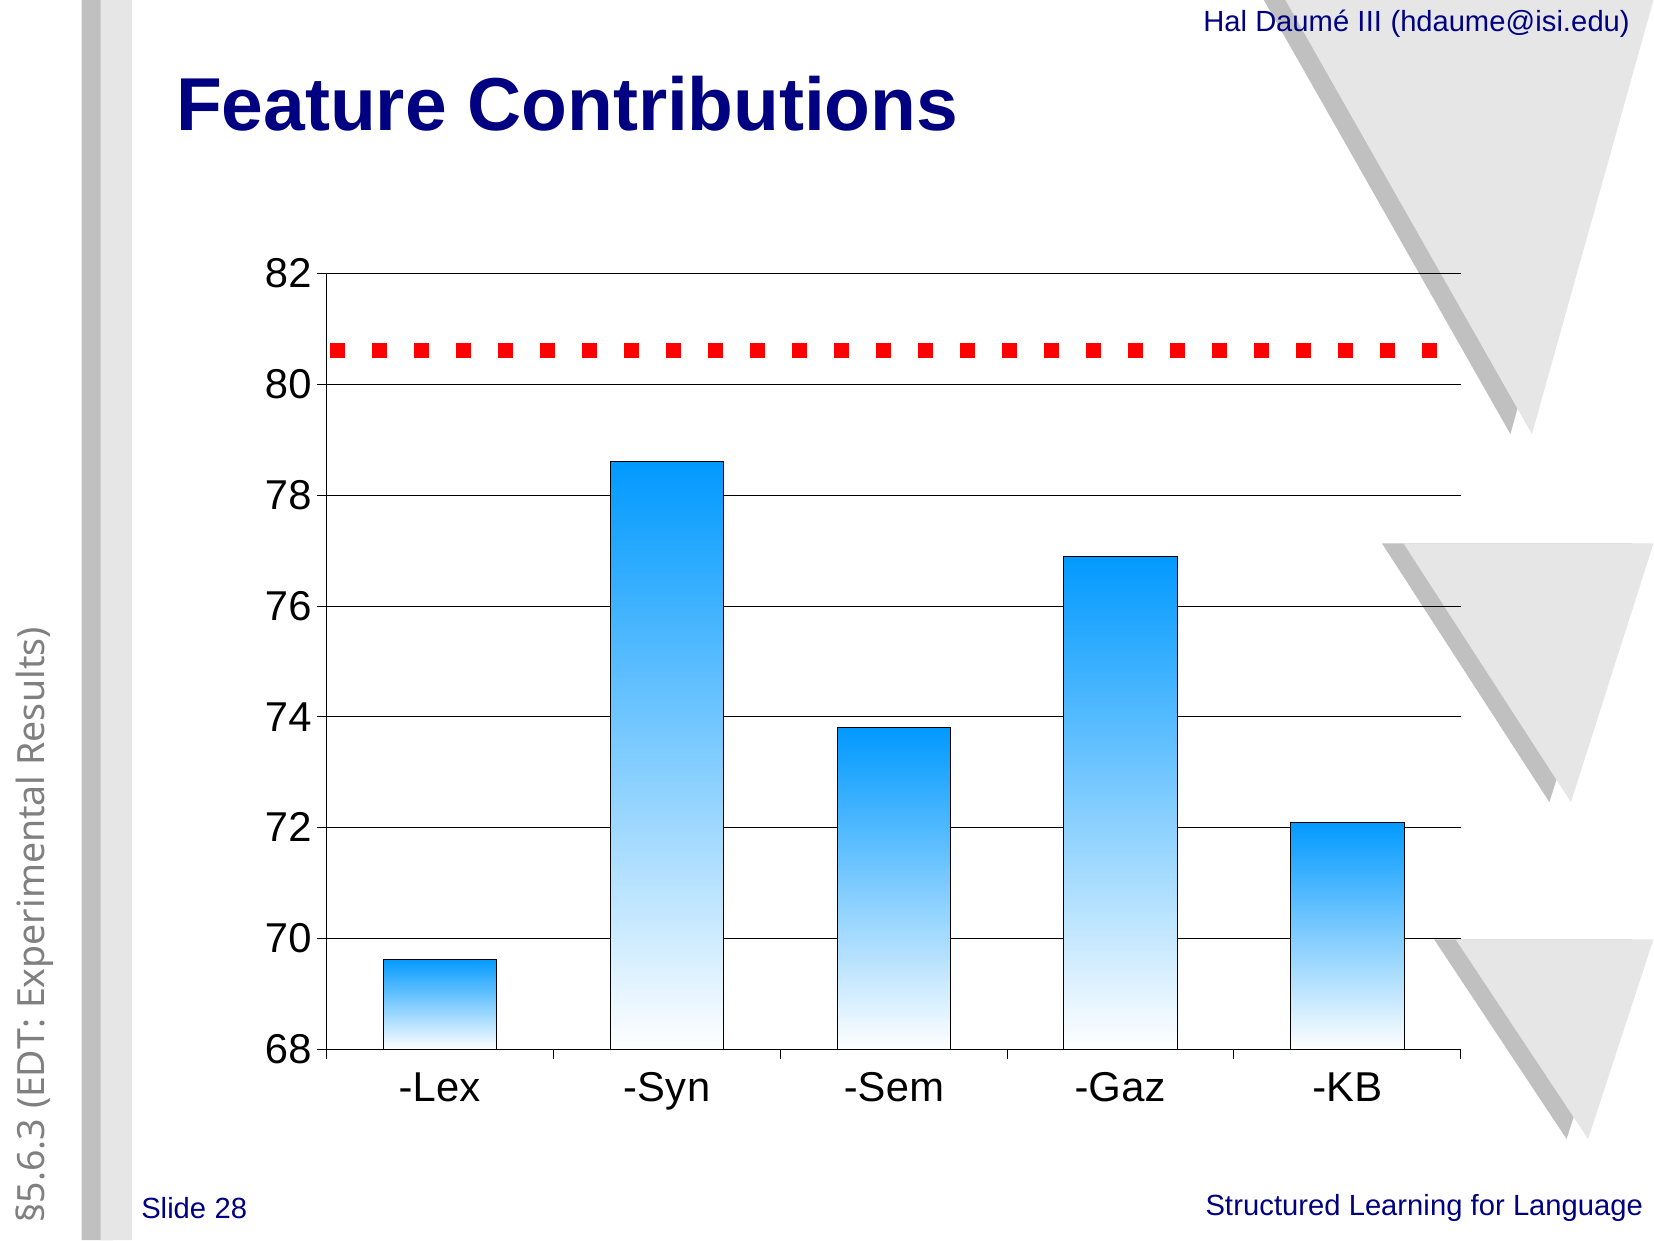

# Feature Contributions
### Chart
| Category | Column 3 |
|---|---|
| -Lex | 69.62 |
| -Syn | 78.6 |
| -Sem | 73.8 |
| -Gaz | 76.9 |
| -KB | 72.1 |
§5.6.3 (EDT: Experimental Results)